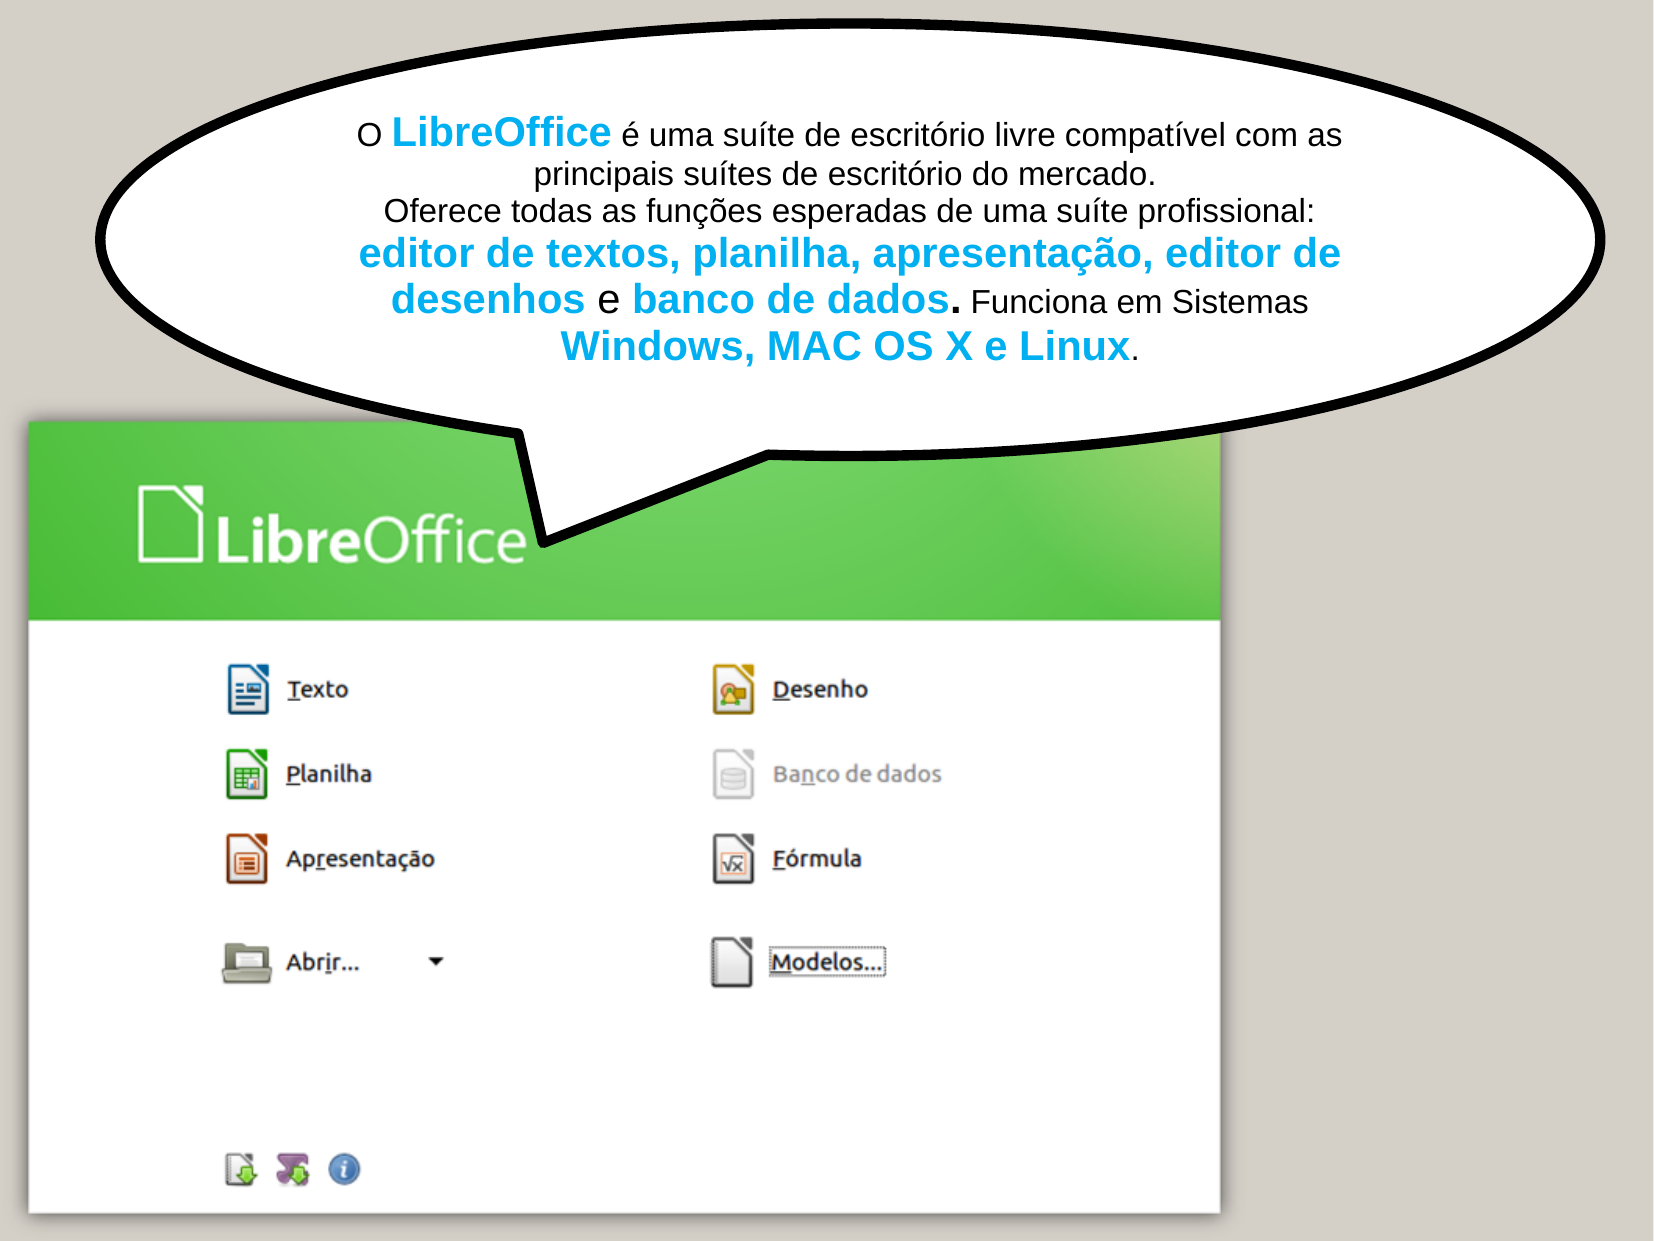

O LibreOffice é uma suíte de escritório livre compatível com as principais suítes de escritório do mercado.
Oferece todas as funções esperadas de uma suíte profissional: editor de textos, planilha, apresentação, editor de desenhos e banco de dados. Funciona em Sistemas Windows, MAC OS X e Linux.